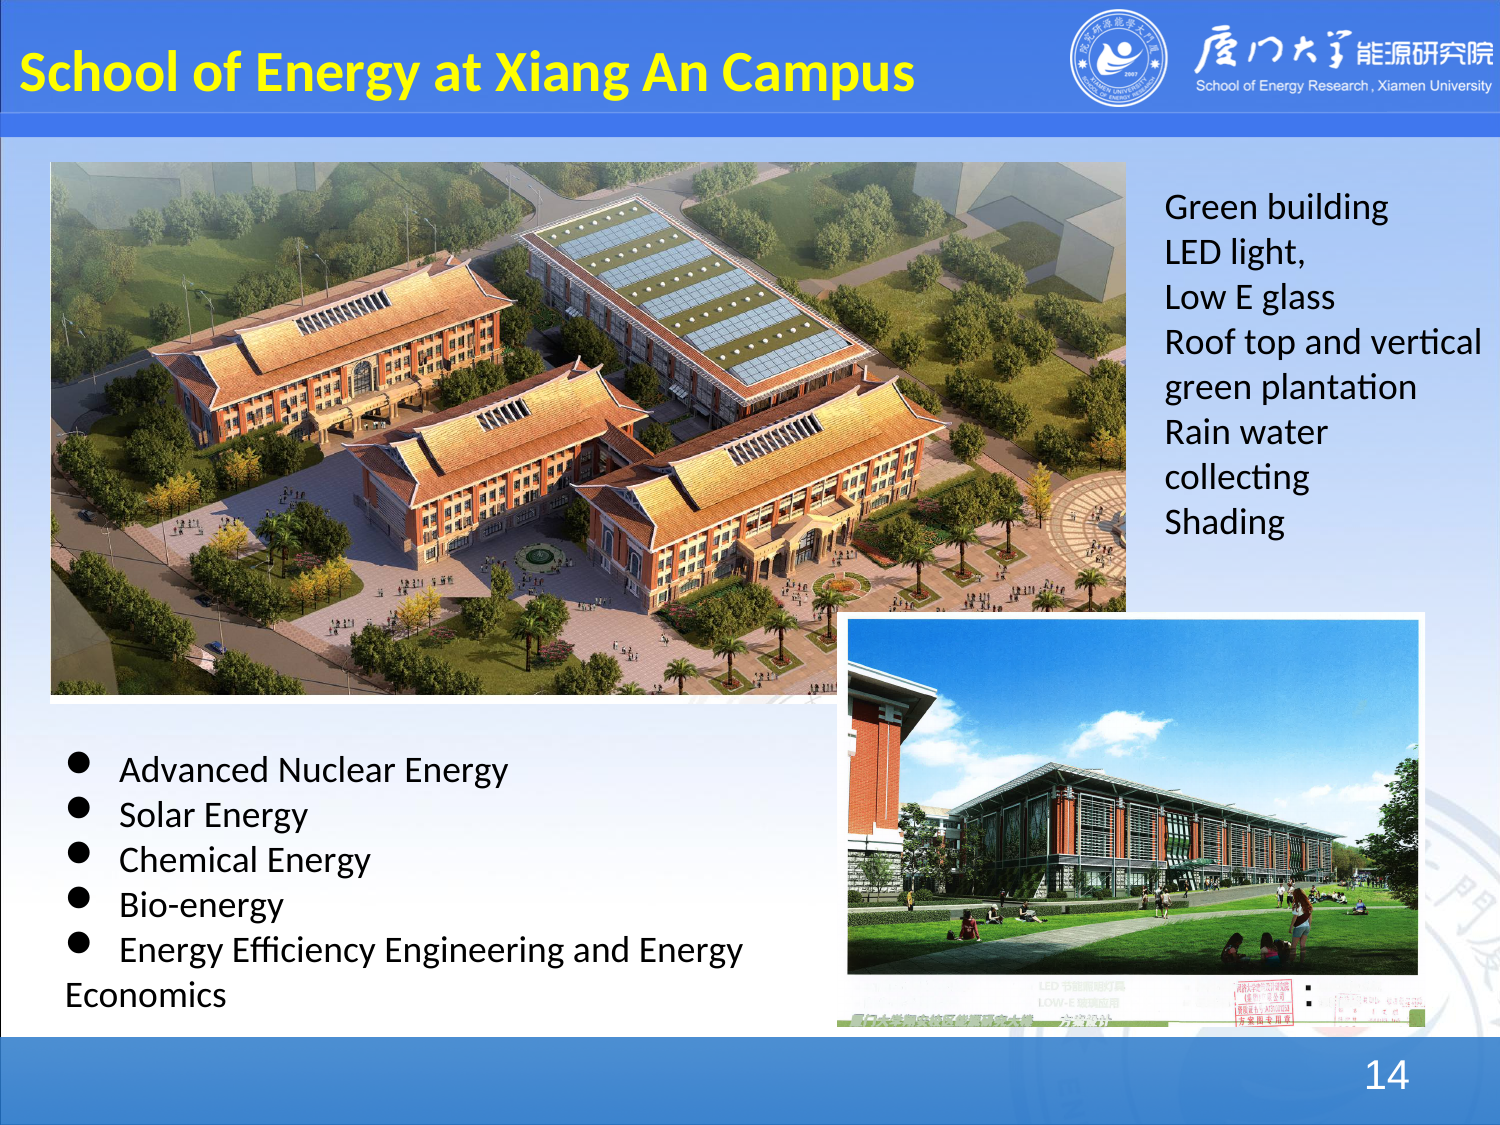

School of Energy at Xiang An Campus
Green building
LED light,
Low E glass
Roof top and vertical green plantation
Rain water collecting
Shading
 Advanced Nuclear Energy
 Solar Energy
 Chemical Energy
 Bio-energy
 Energy Efficiency Engineering and Energy Economics